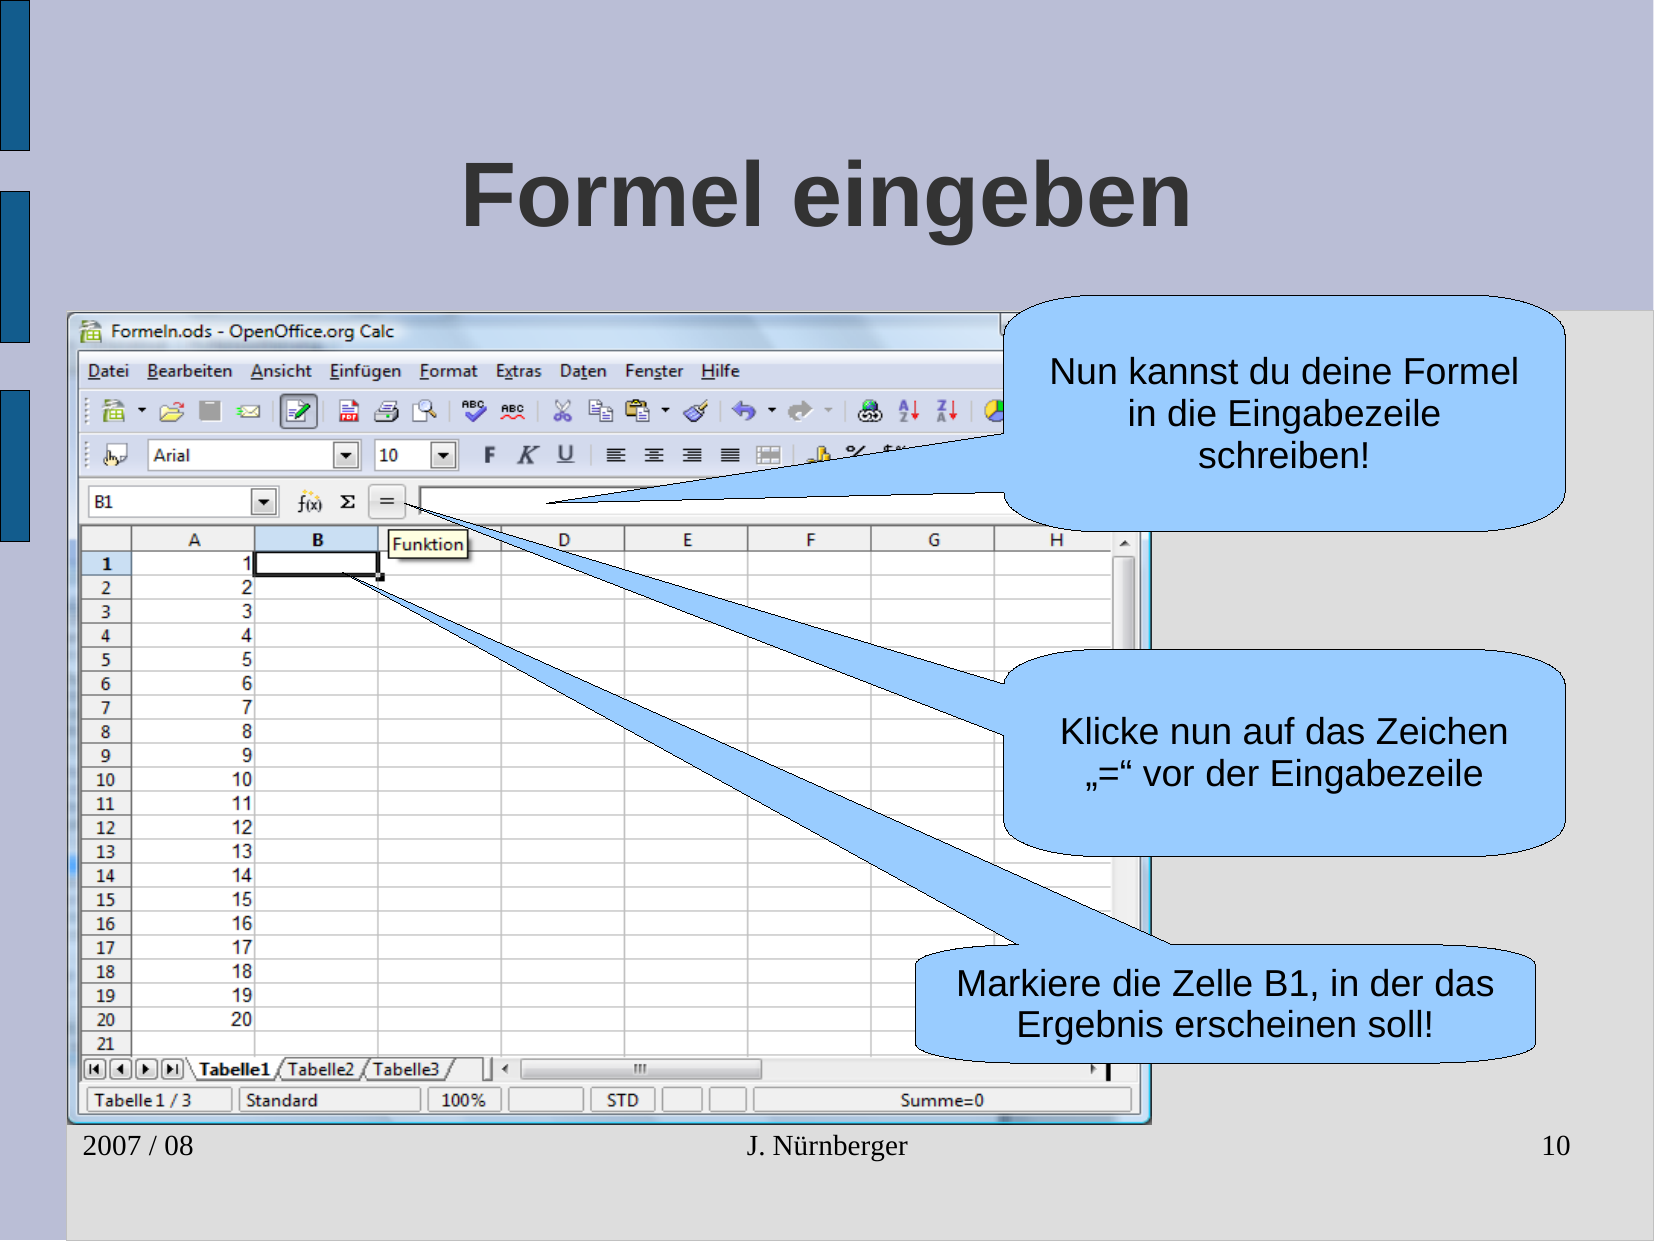

# Formel eingeben
Nun kannst du deine Formel in die Eingabezeile schreiben!
Klicke nun auf das Zeichen „=“ vor der Eingabezeile
Markiere die Zelle B1, in der das Ergebnis erscheinen soll!
2007 / 08
J. Nürnberger
10